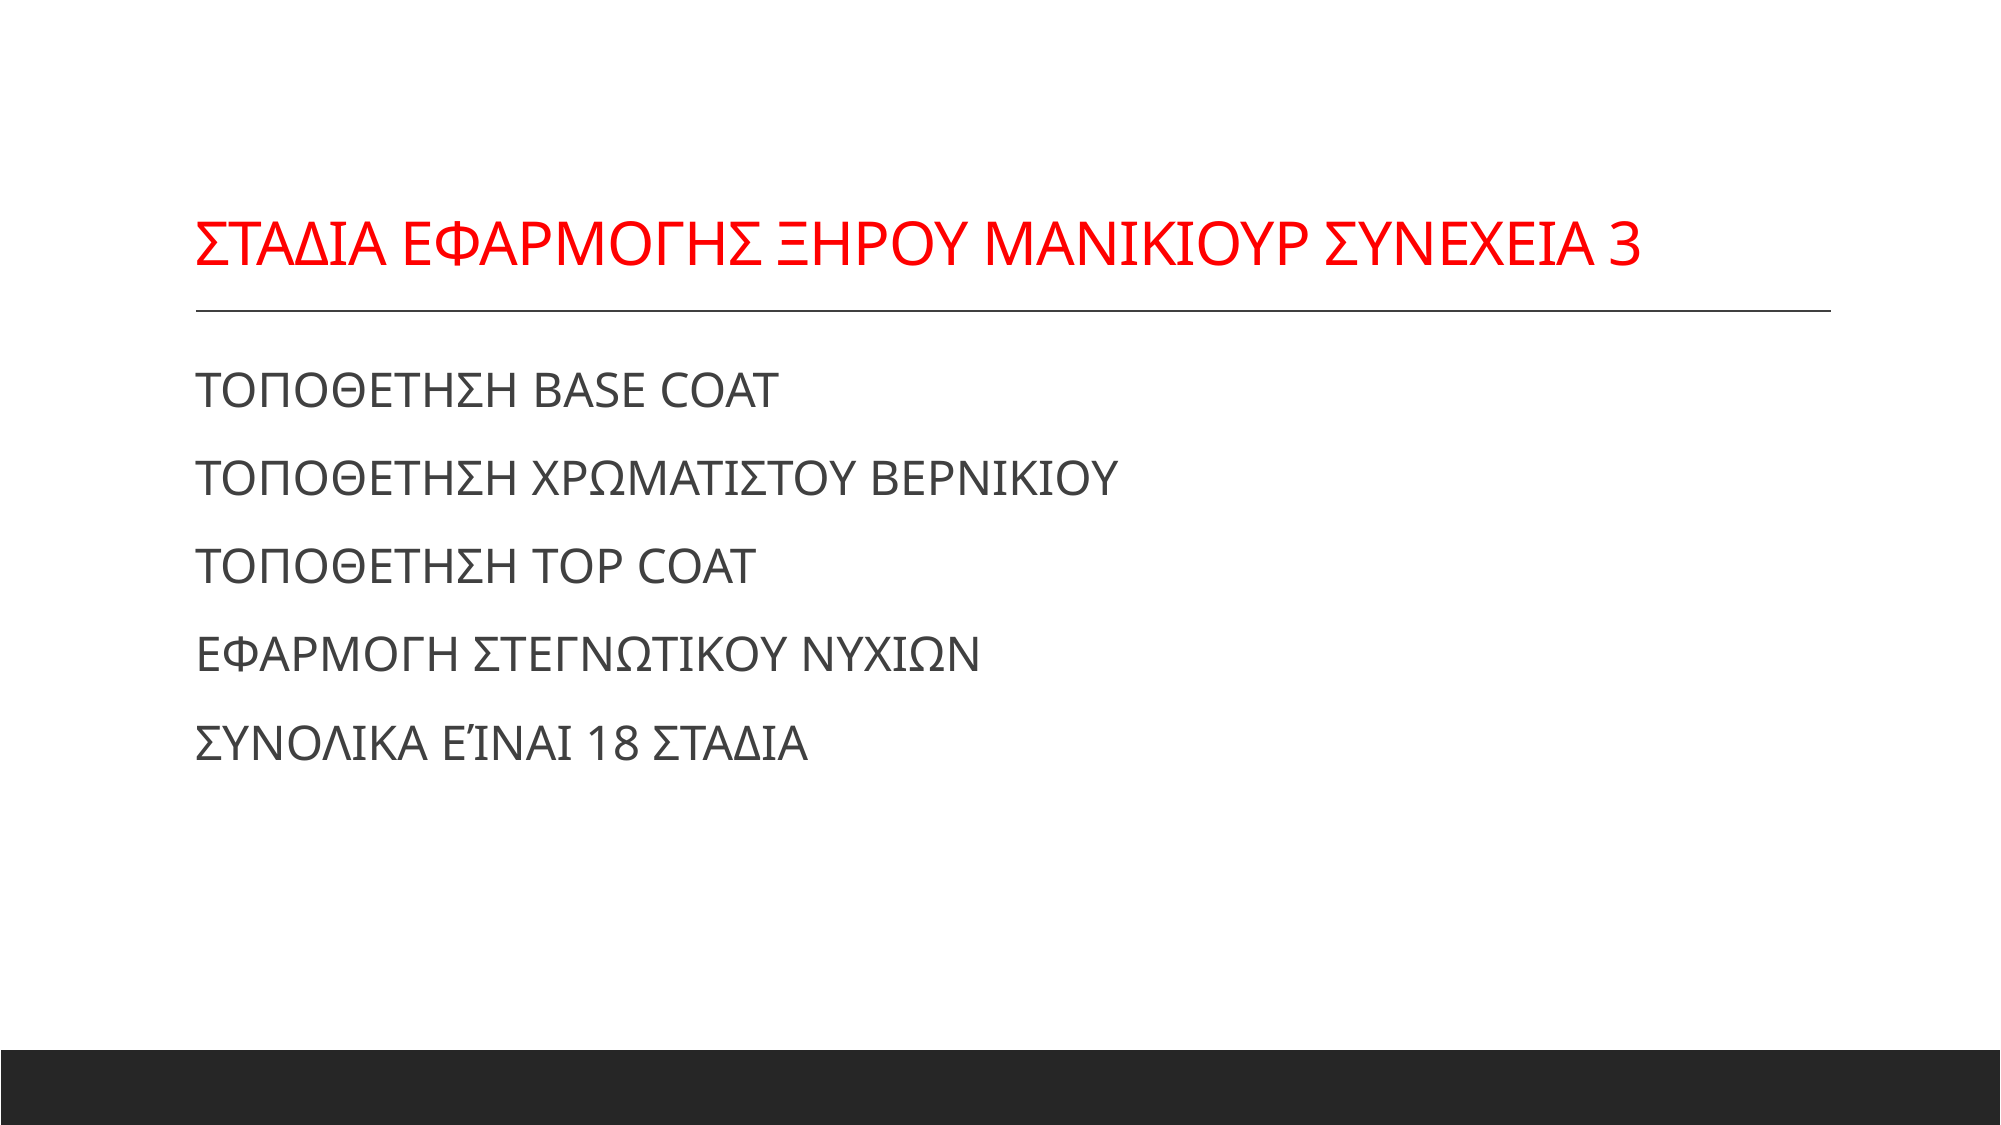

# ΣΤΑΔΙΑ ΕΦΑΡΜΟΓΗΣ ΞΗΡΟΥ ΜΑΝΙΚΙΟΥΡ ΣΥΝΕΧΕΙΑ 3
ΤΟΠΟΘΕΤΗΣΗ BASE COAT
ΤΟΠΟΘΕΤΗΣΗ ΧΡΩΜΑΤΙΣΤΟΥ ΒΕΡΝΙΚΙΟΥ
ΤΟΠΟΘΕΤΗΣΗ TOP COAT
ΕΦΑΡΜΟΓΗ ΣΤΕΓΝΩΤΙΚΟΥ ΝΥΧΙΩΝ
ΣΥΝΟΛΙΚΑ ΕΊΝΑΙ 18 ΣΤΑΔΙΑ